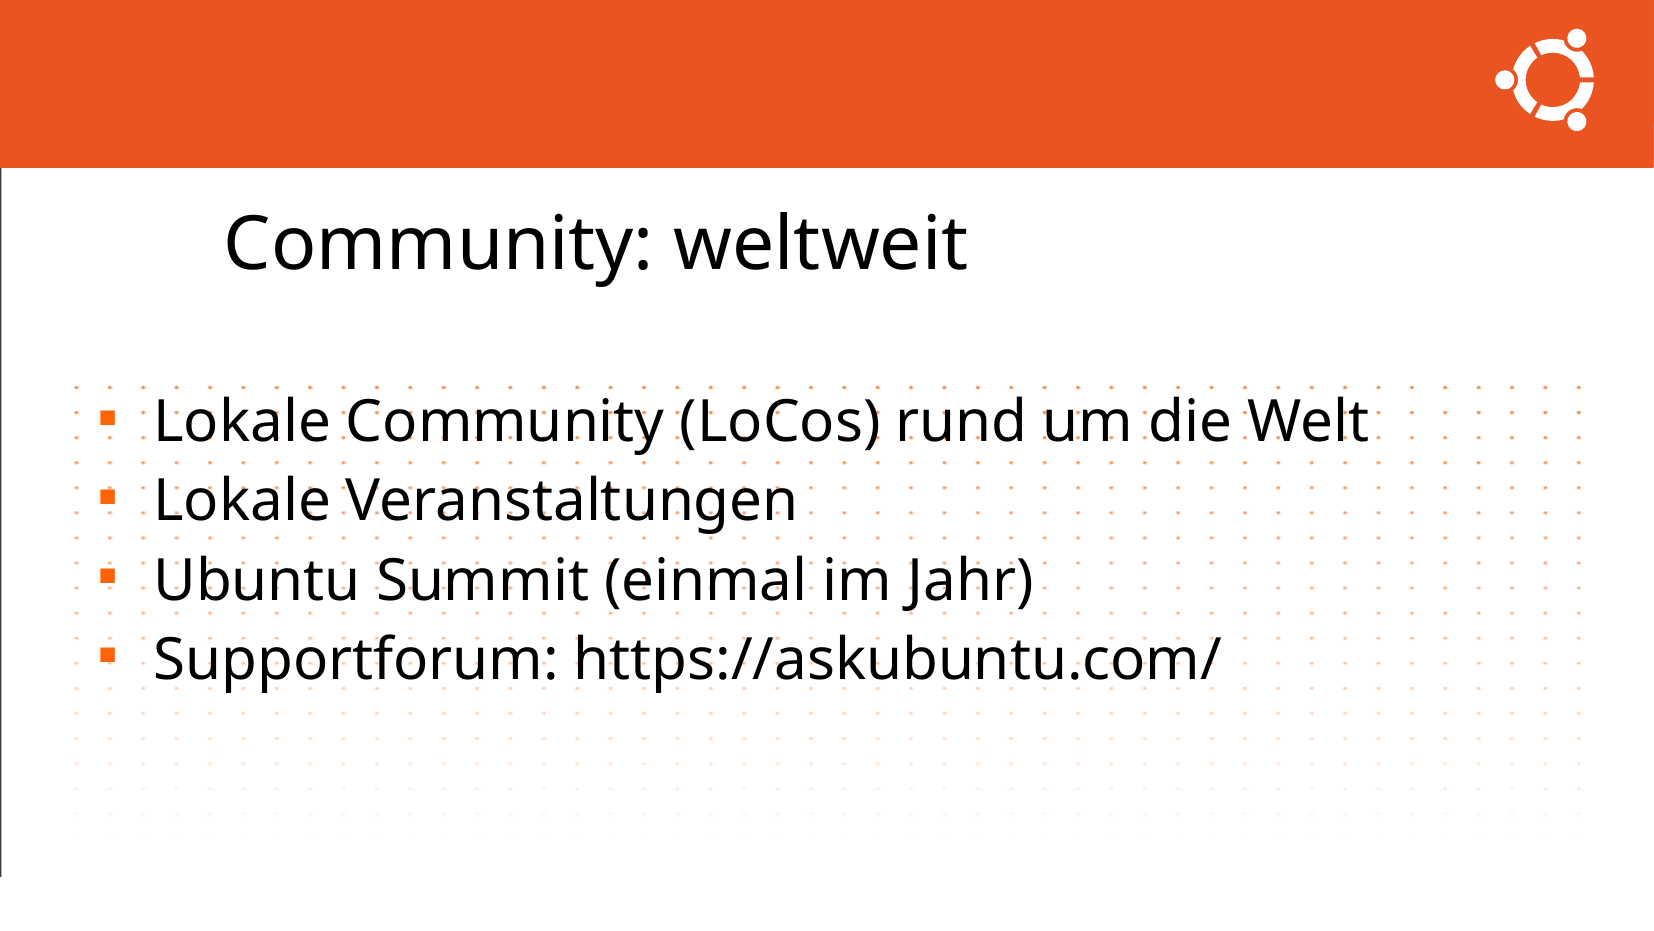

Community: weltweit
# Lokale Community (LoCos) rund um die Welt
Lokale Veranstaltungen
Ubuntu Summit (einmal im Jahr)
Supportforum: https://askubuntu.com/